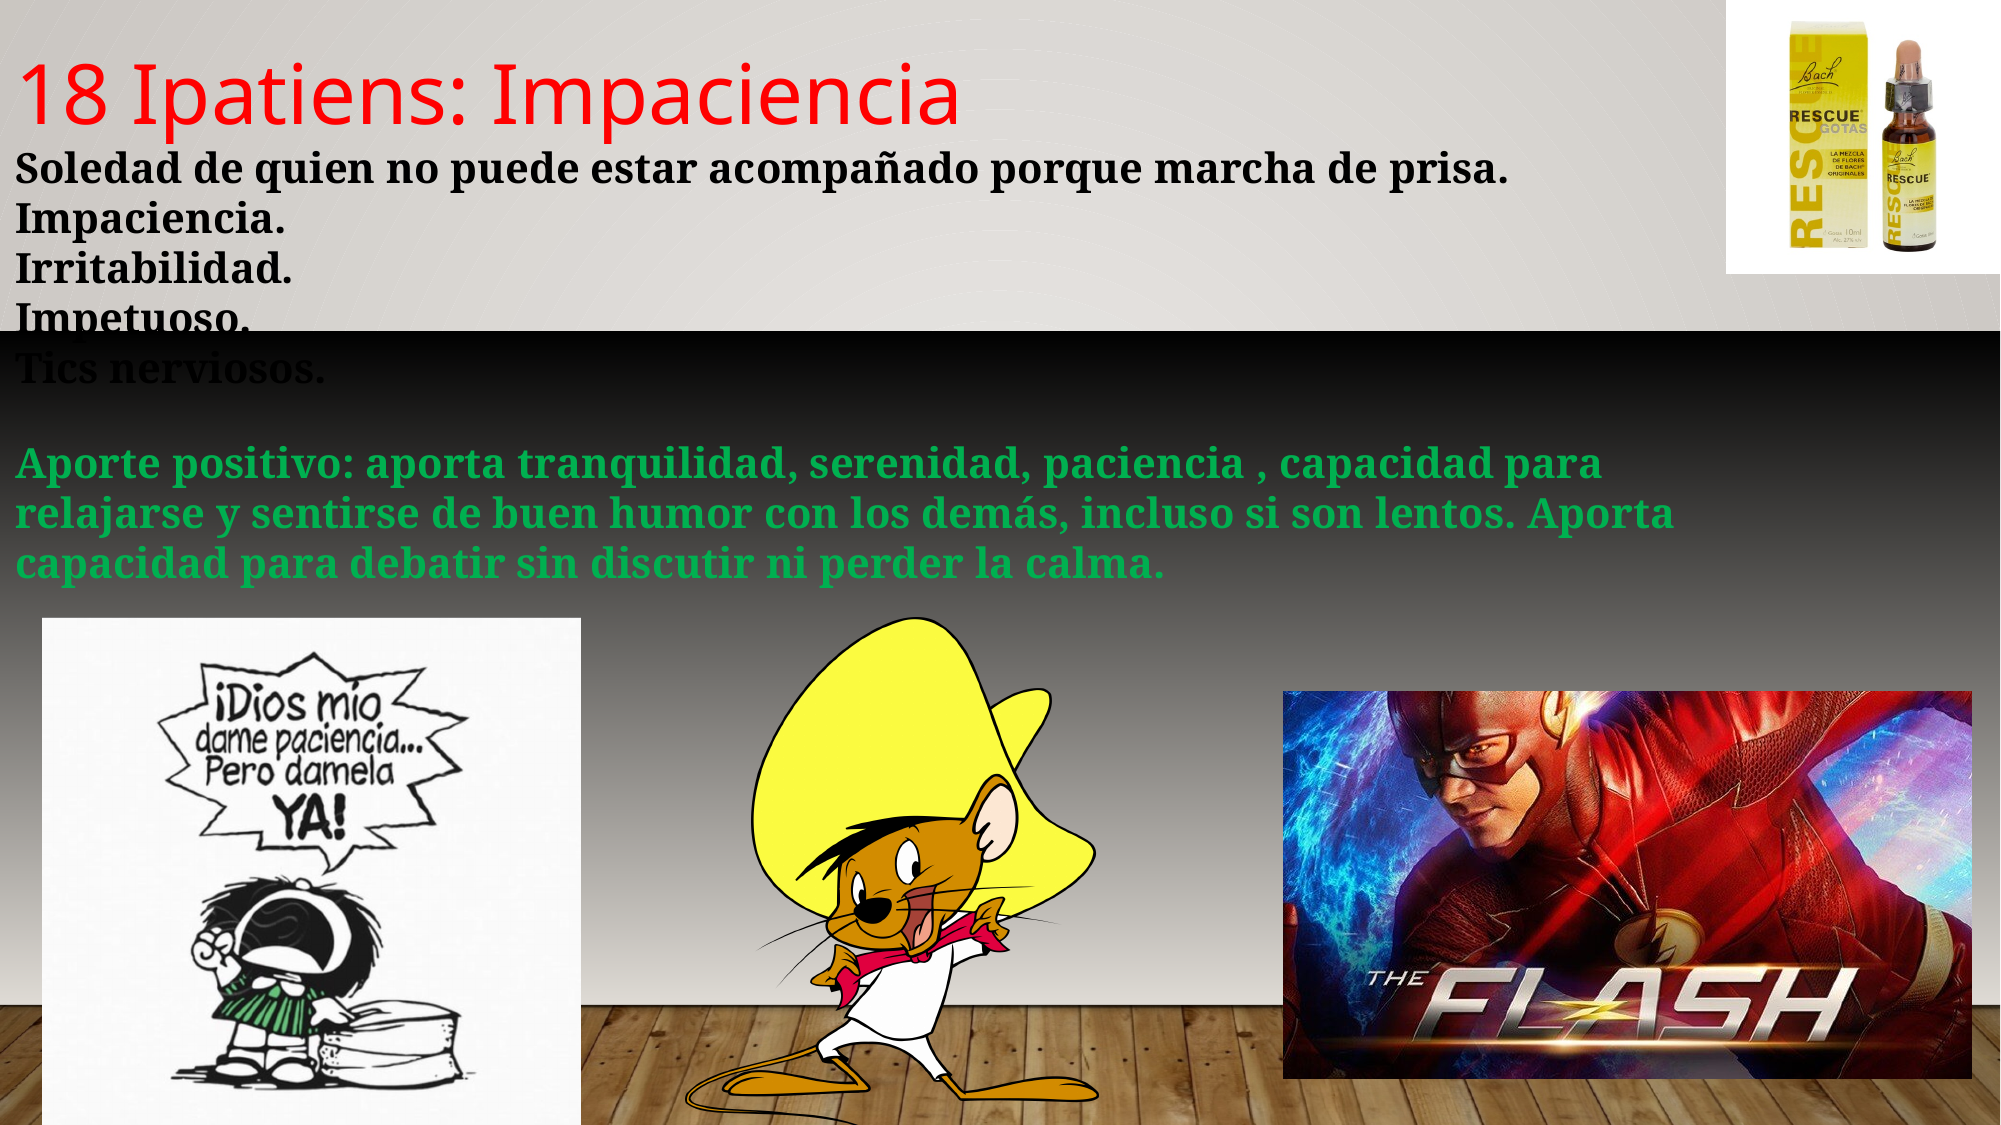

18 Ipatiens: Impaciencia
Soledad de quien no puede estar acompañado porque marcha de prisa.
Impaciencia.
Irritabilidad.
Impetuoso.
Tics nerviosos.
Aporte positivo: aporta tranquilidad, serenidad, paciencia , capacidad para relajarse y sentirse de buen humor con los demás, incluso si son lentos. Aporta capacidad para debatir sin discutir ni perder la calma.